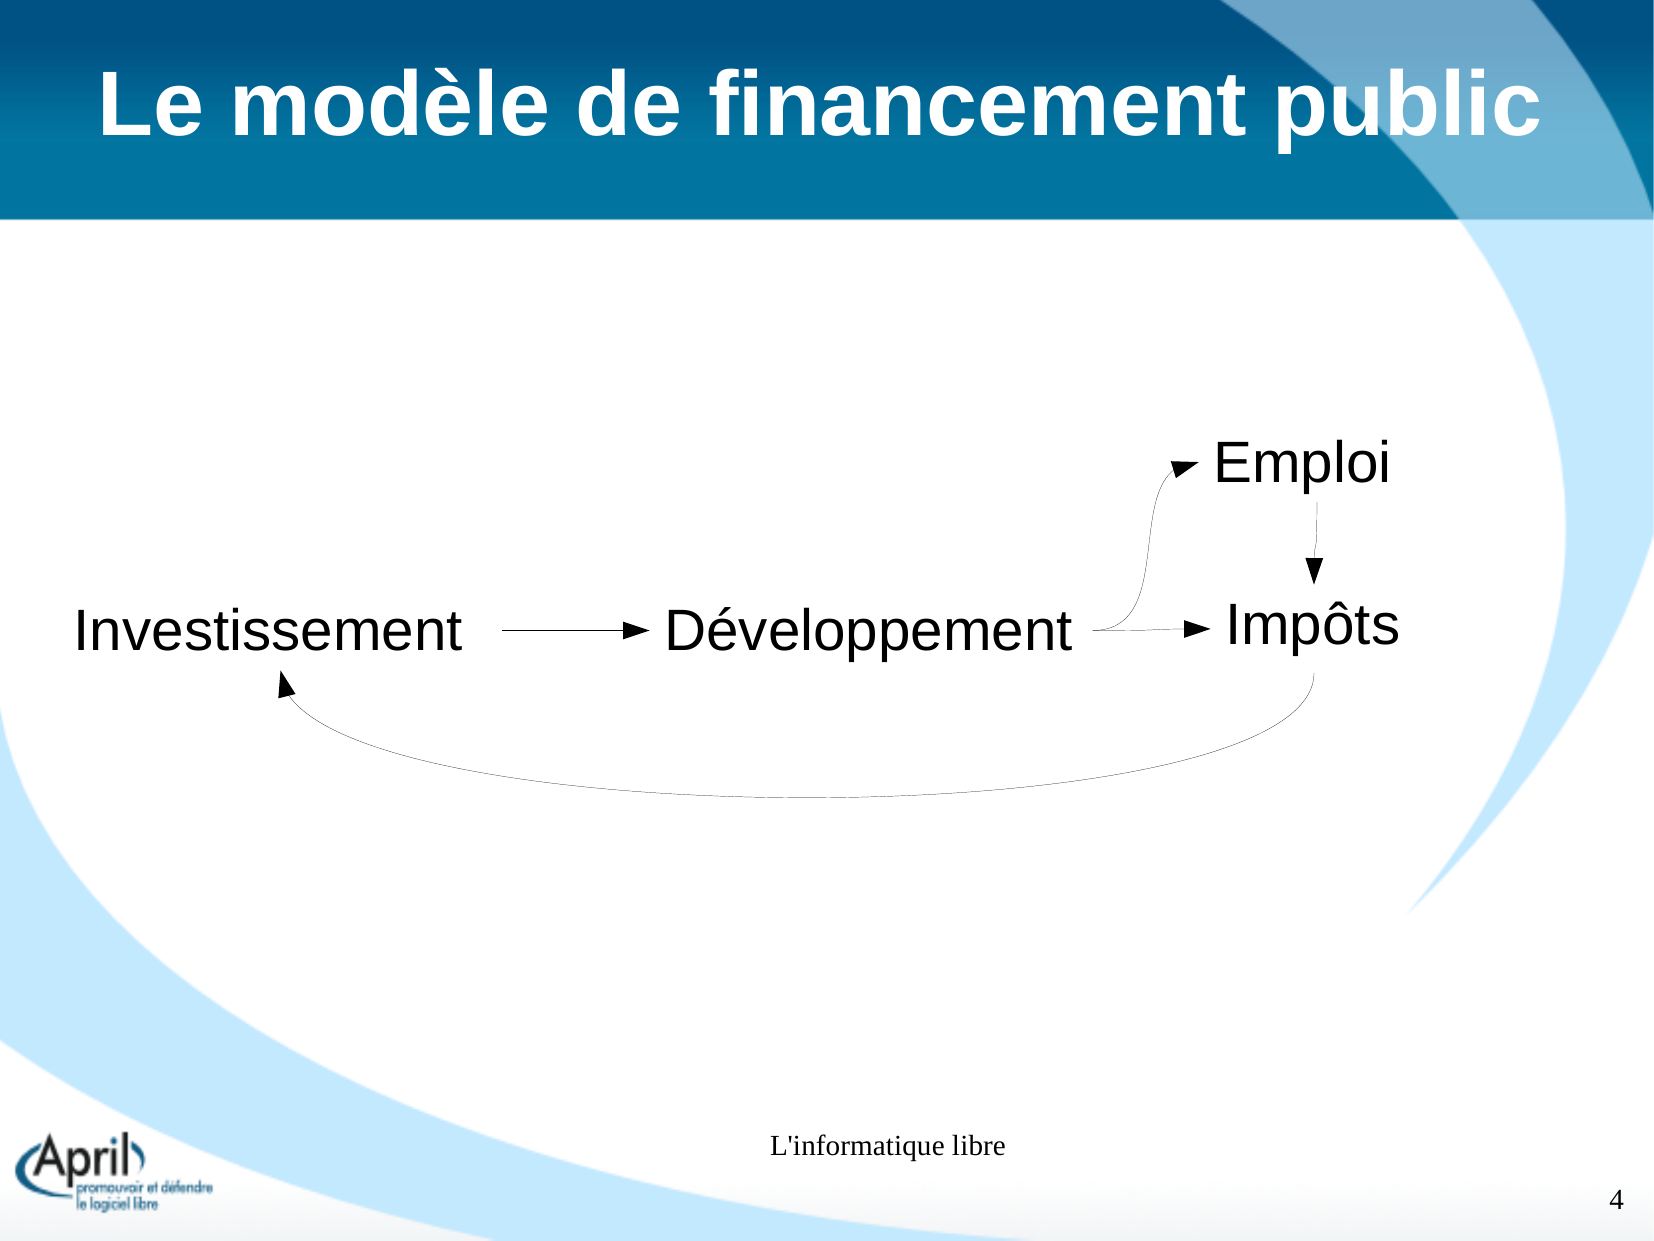

# Le modèle de financement public
Emploi
Impôts
Investissement
Développement
L'informatique libre
4